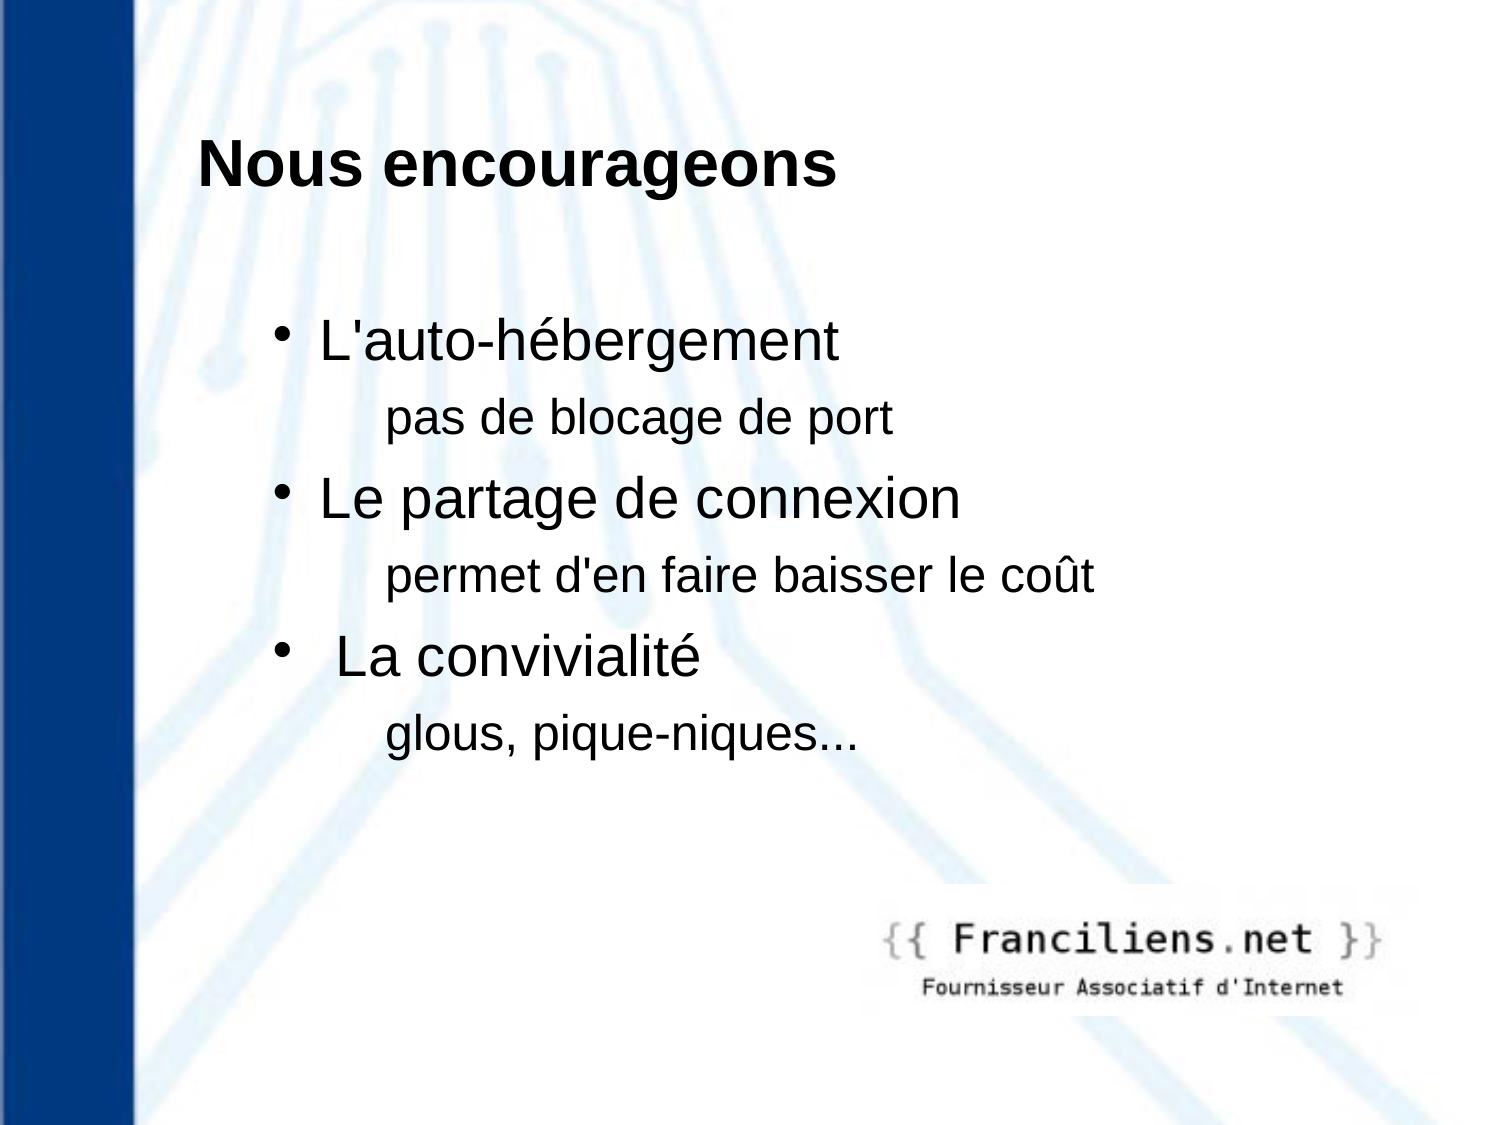

# Nous encourageons
L'auto-hébergement
pas de blocage de port
Le partage de connexion
permet d'en faire baisser le coût
 La convivialité
glous, pique-niques...